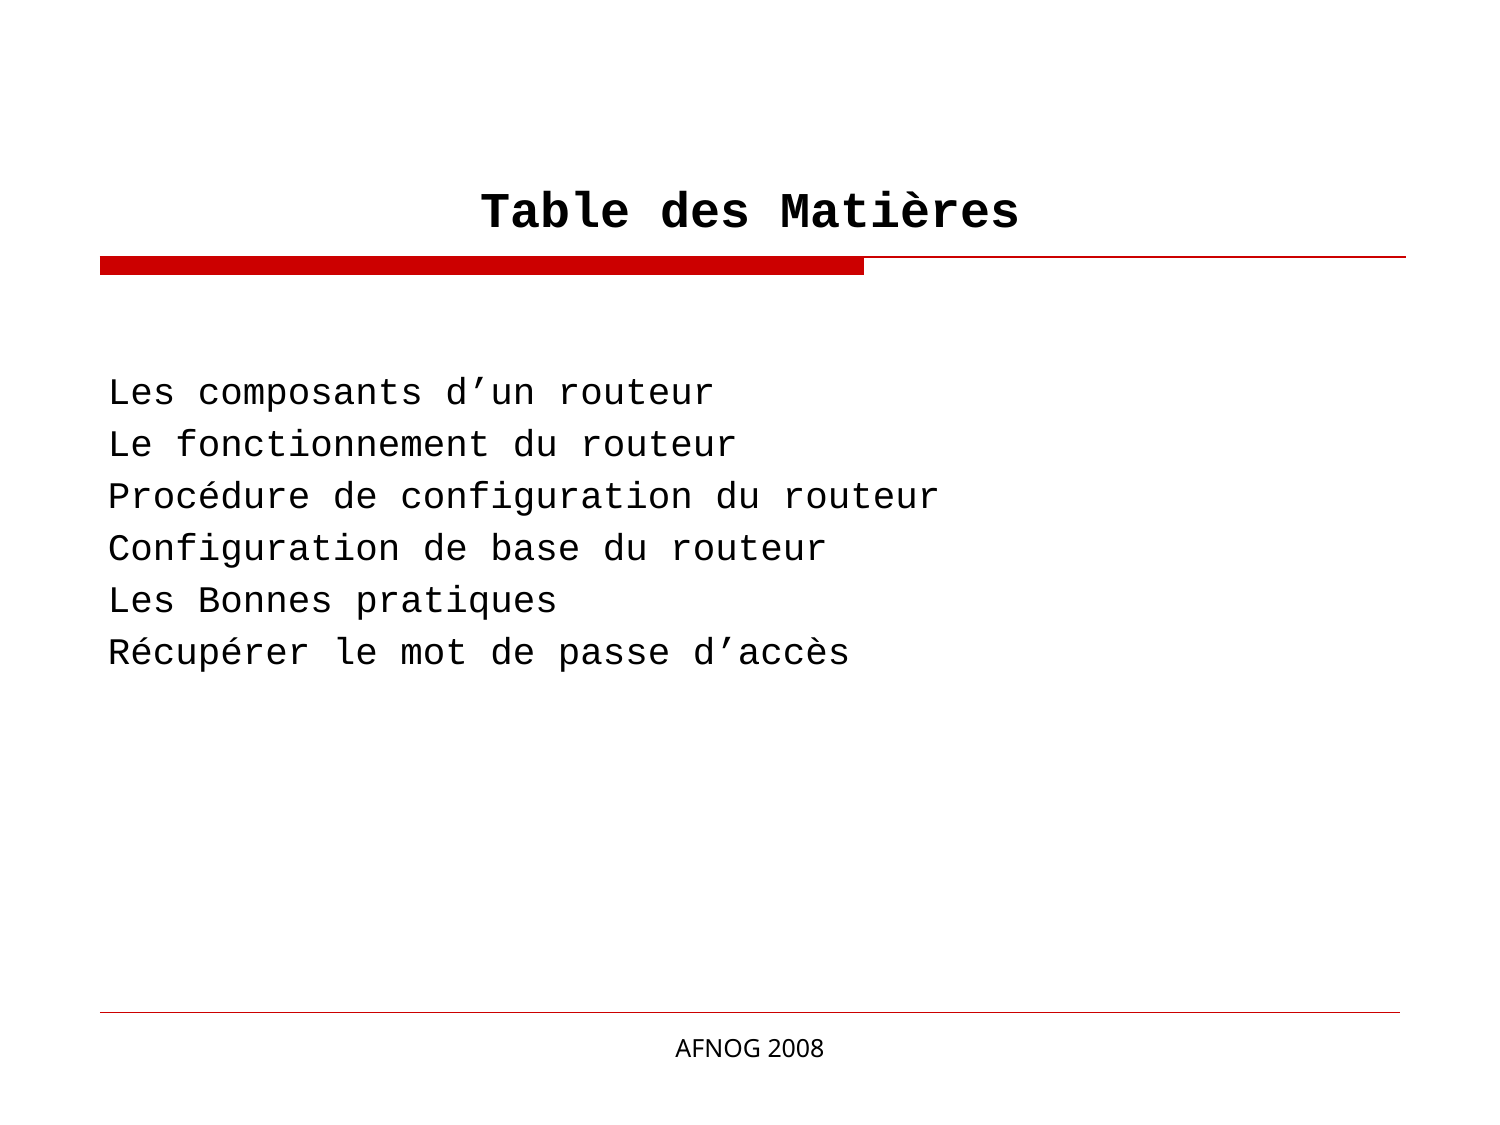

# Table des Matières
Les composants d’un routeur
Le fonctionnement du routeur
Procédure de configuration du routeur
Configuration de base du routeur
Les Bonnes pratiques
Récupérer le mot de passe d’accès
AFNOG 2008